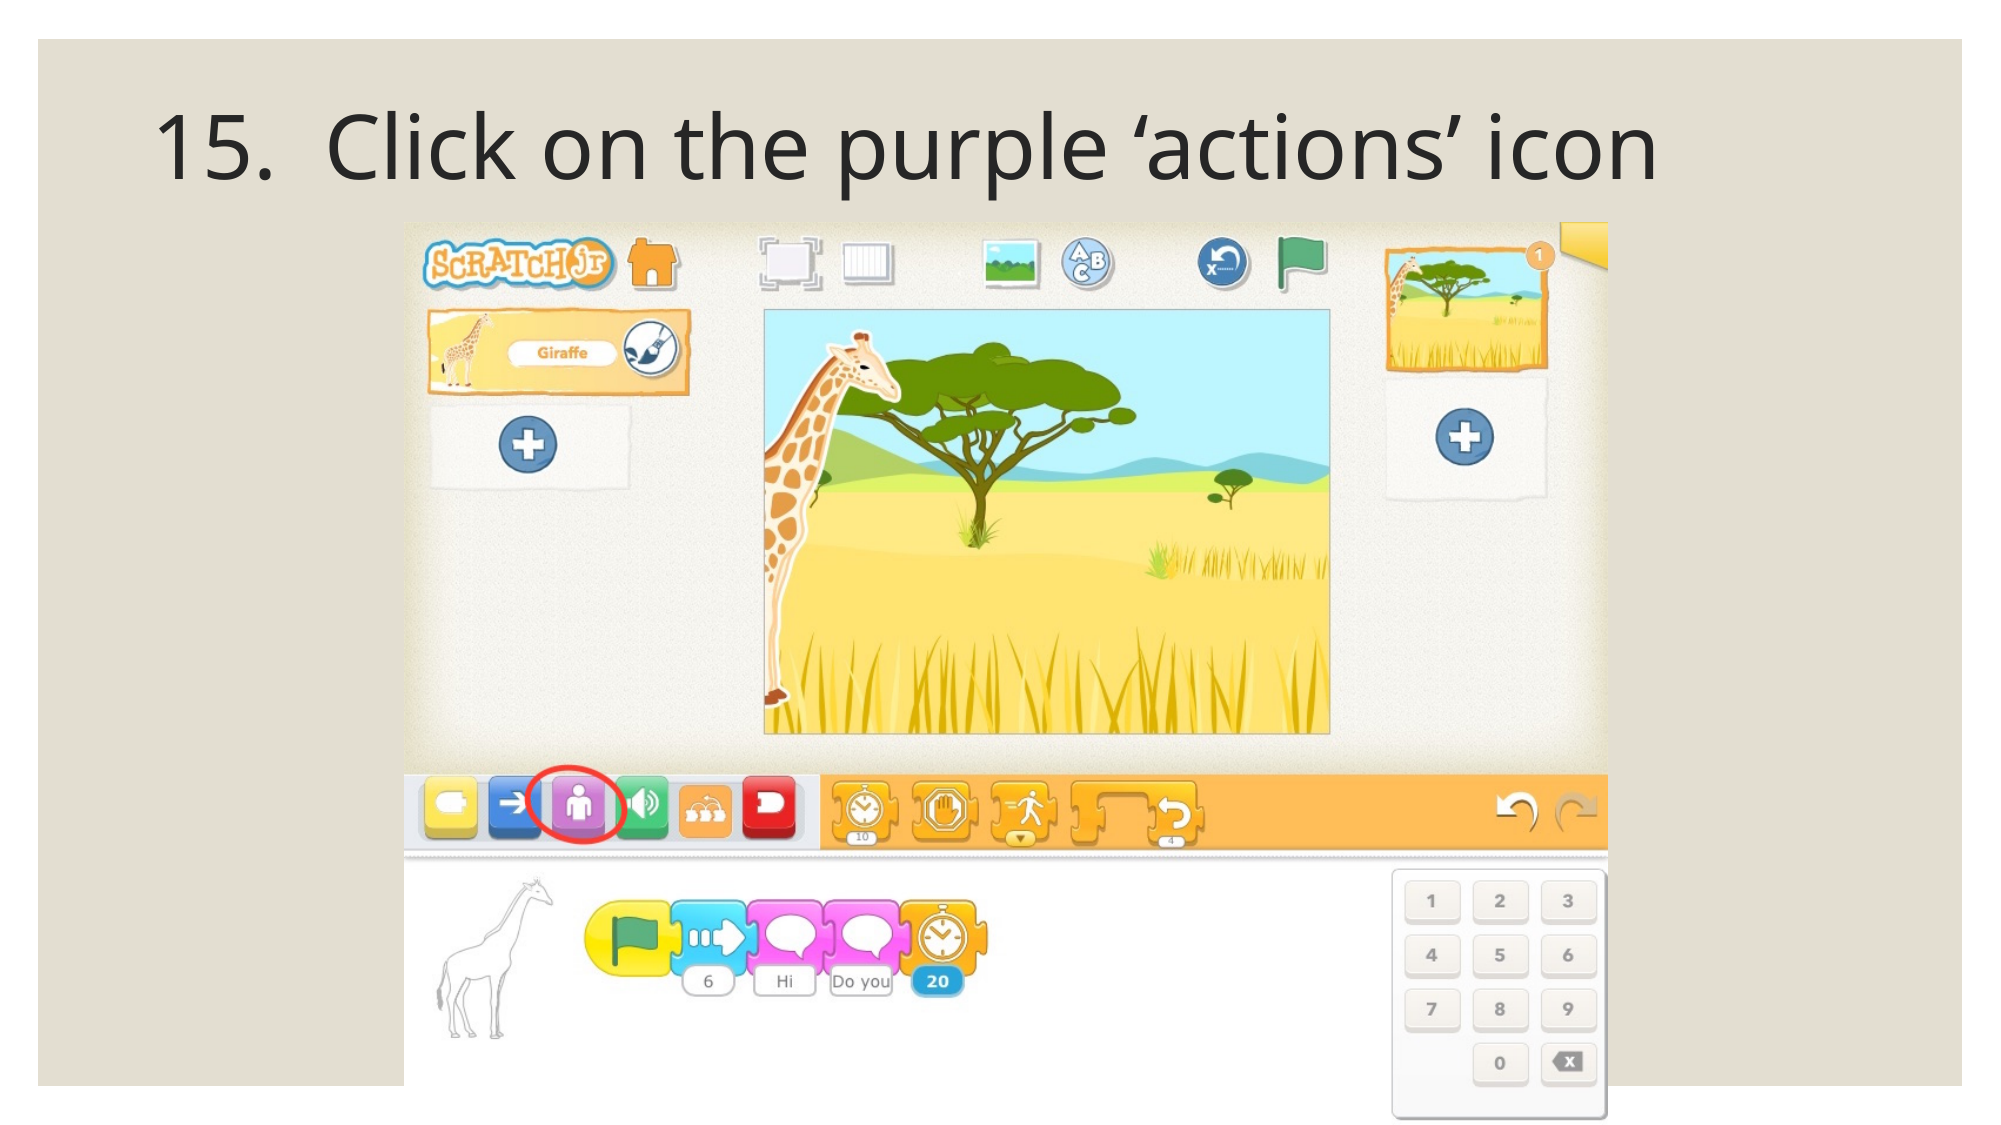

# 15. Click on the purple ‘actions’ icon